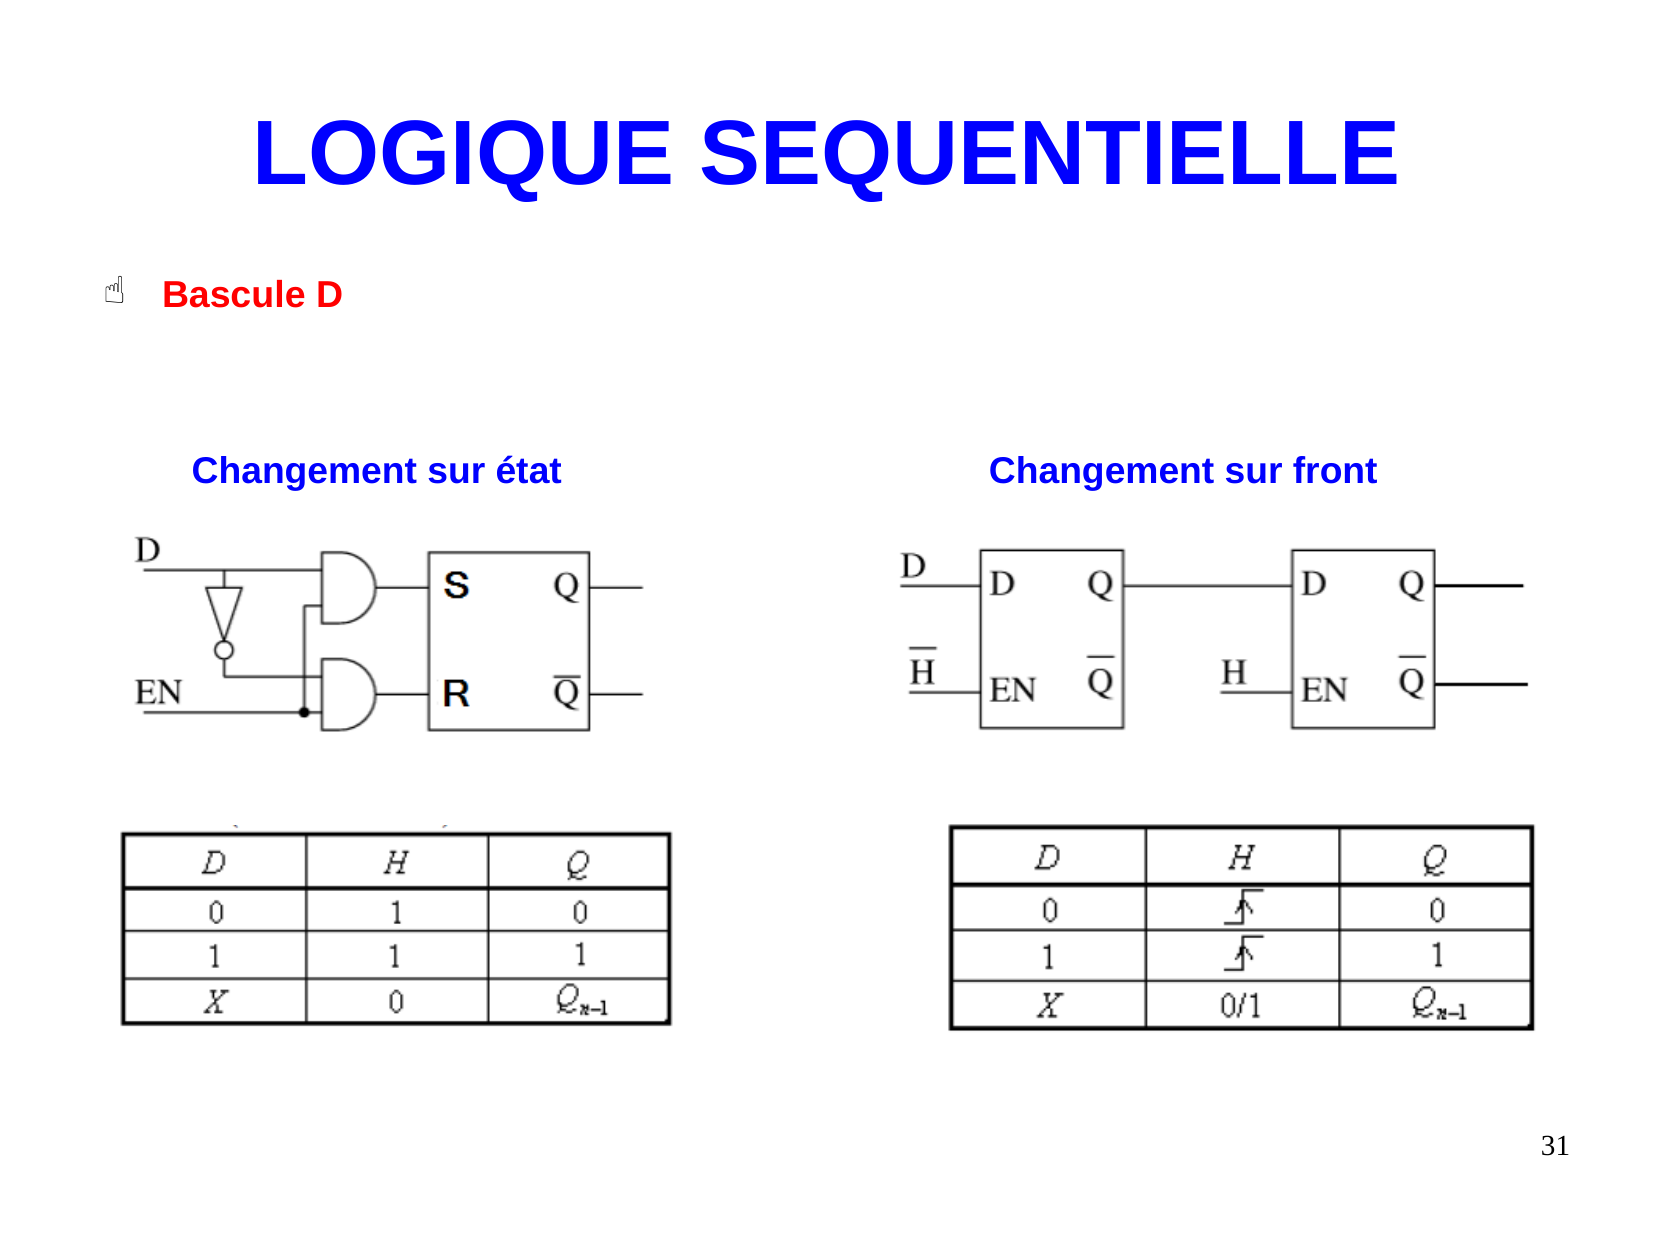

# LOGIQUE SEQUENTIELLE
Bascule D
Changement sur état
Changement sur front
31